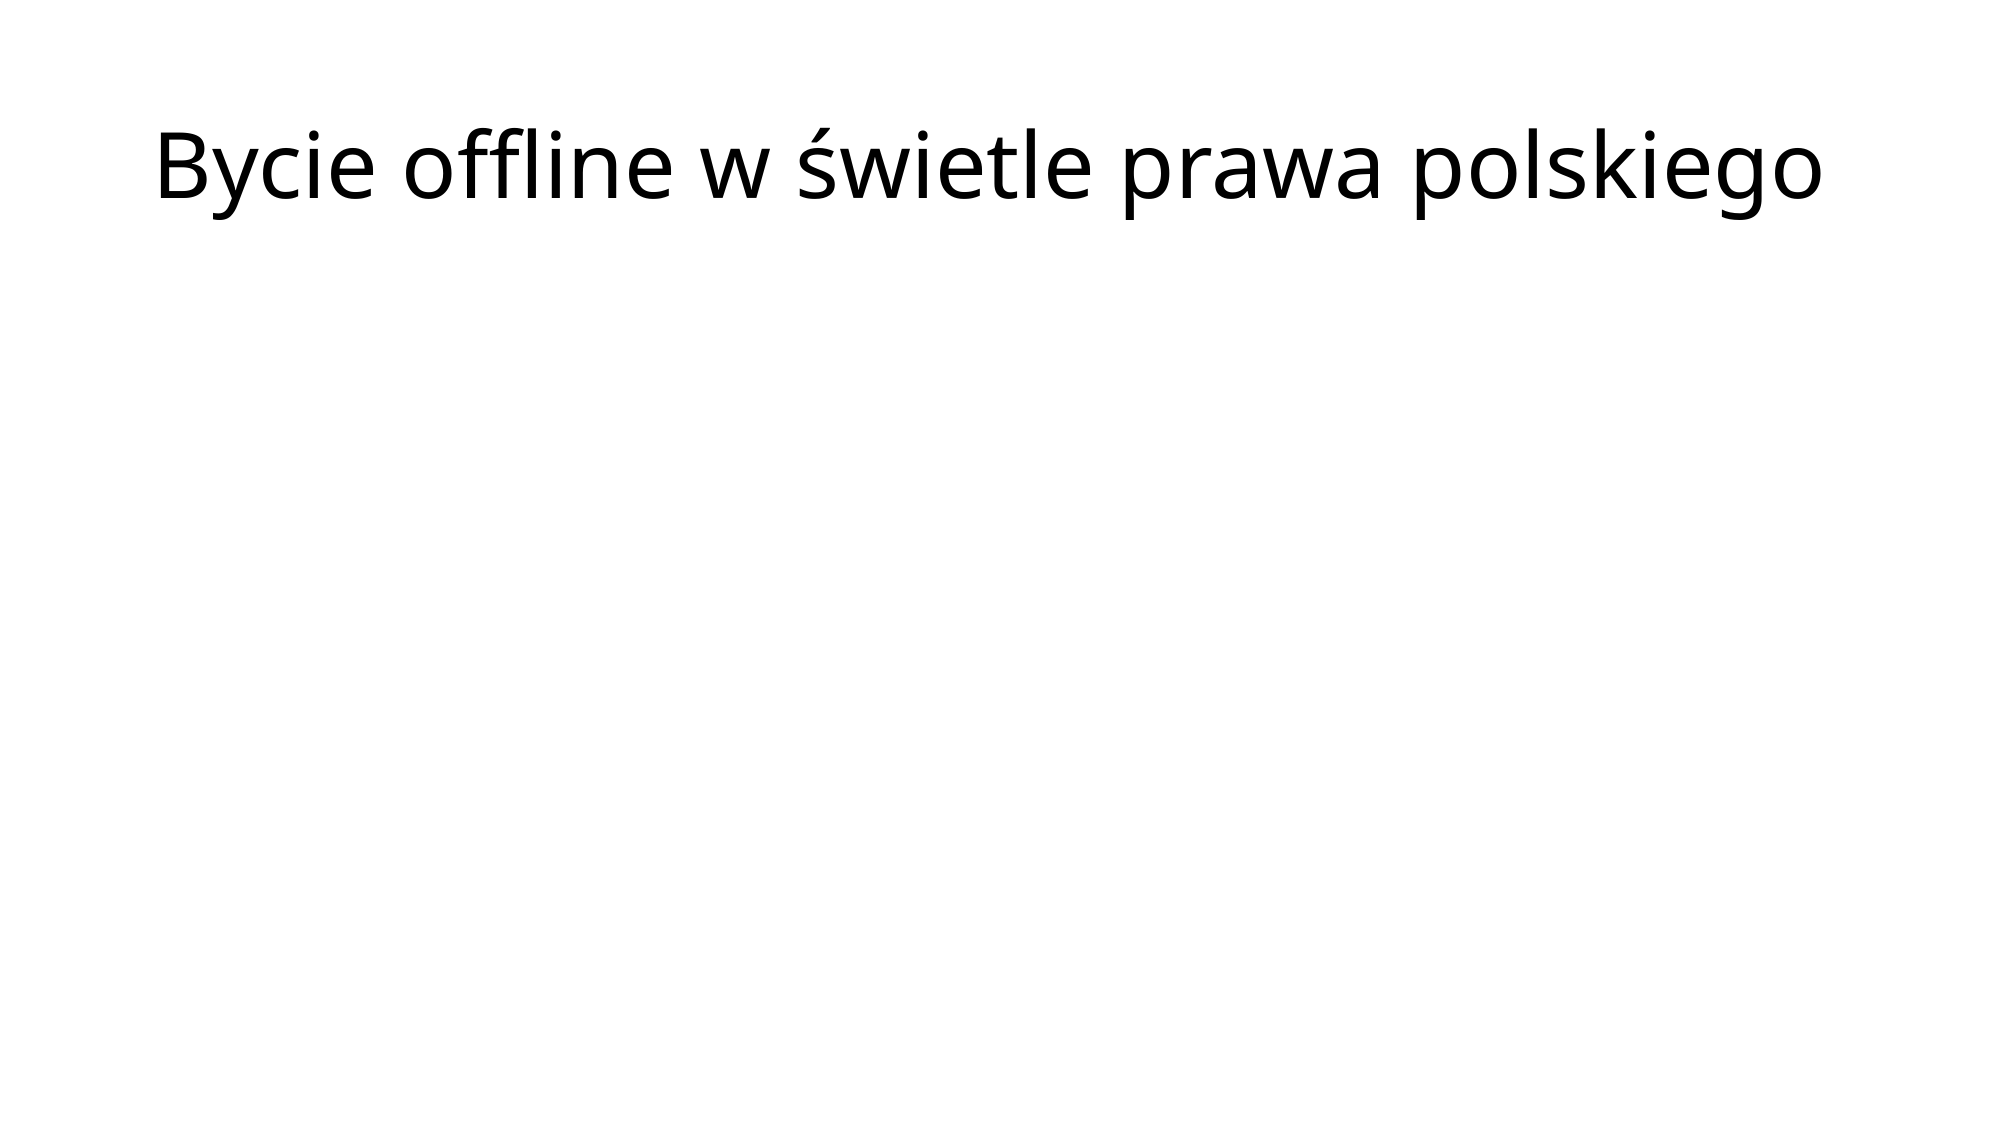

# Bycie offline w świetle prawa polskiego